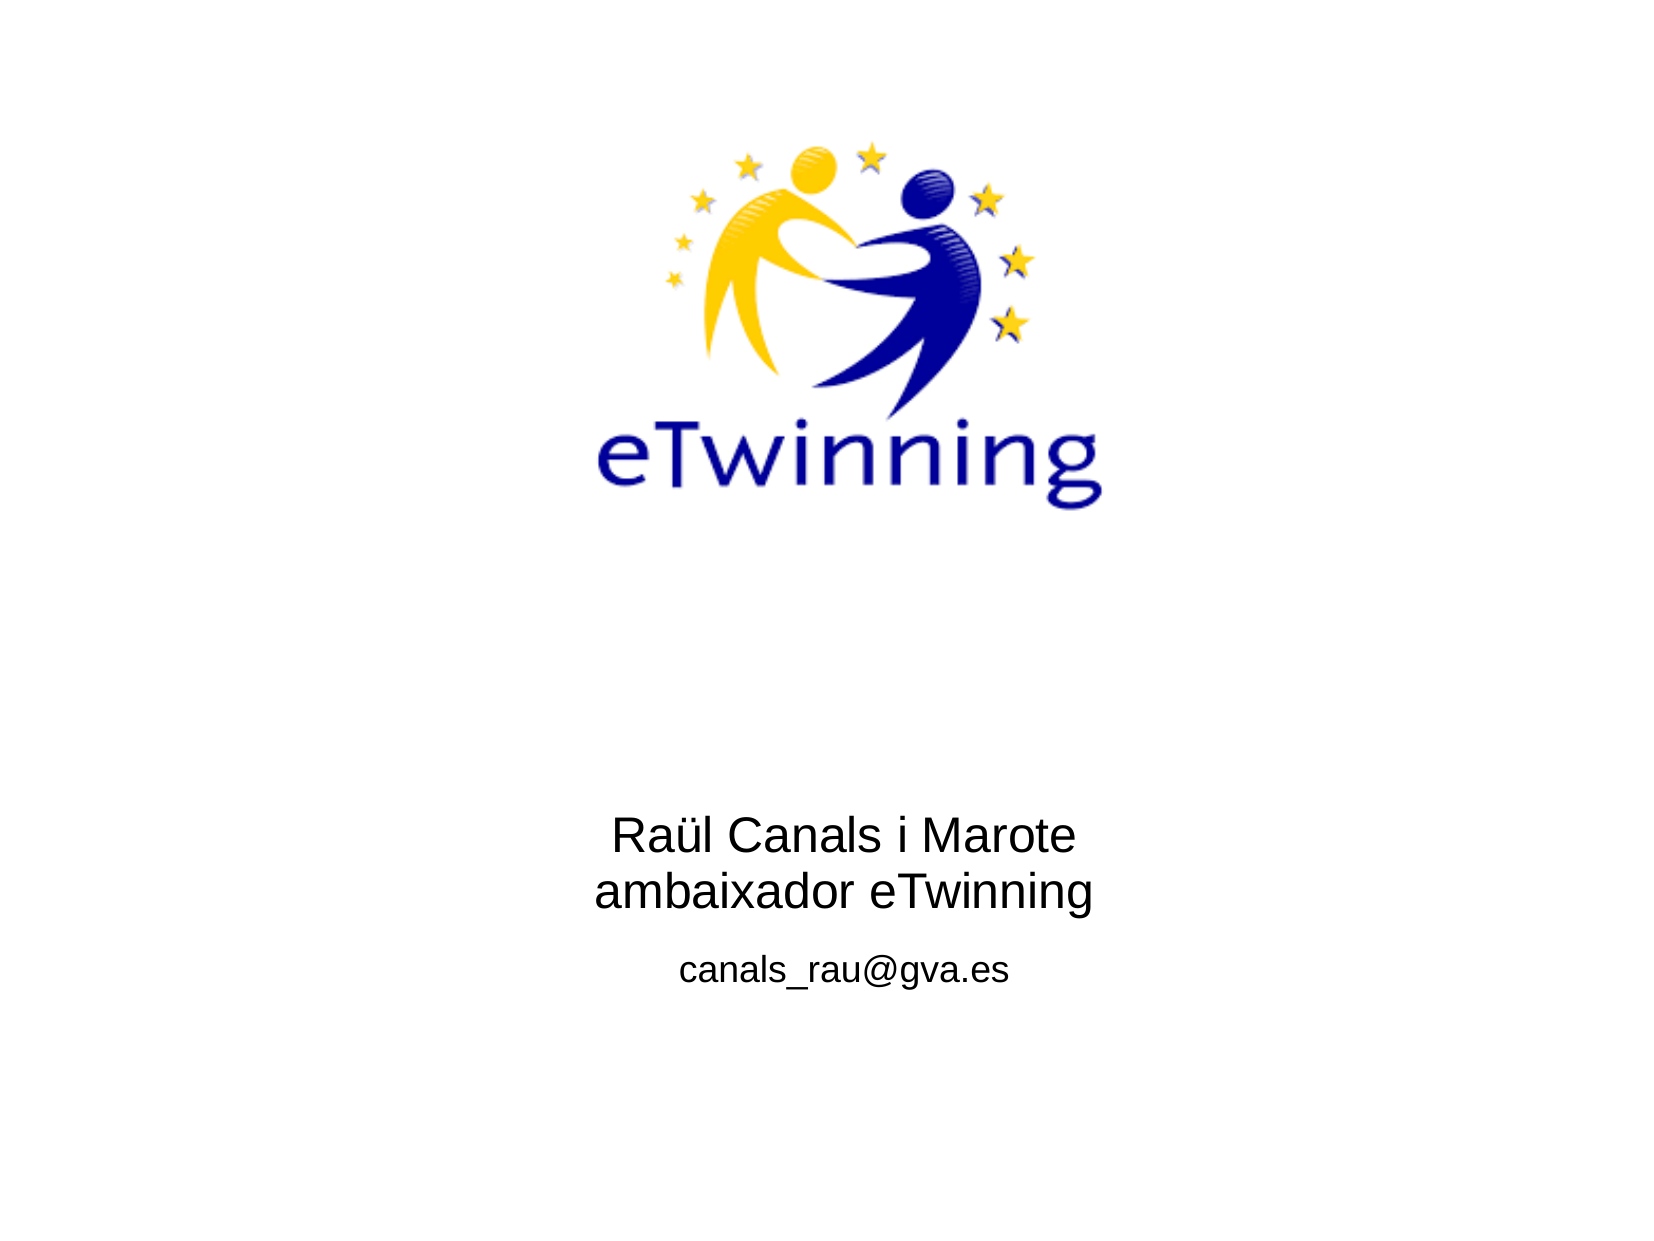

# Raül Canals i Marote ambaixador eTwinning
canals_rau@gva.es